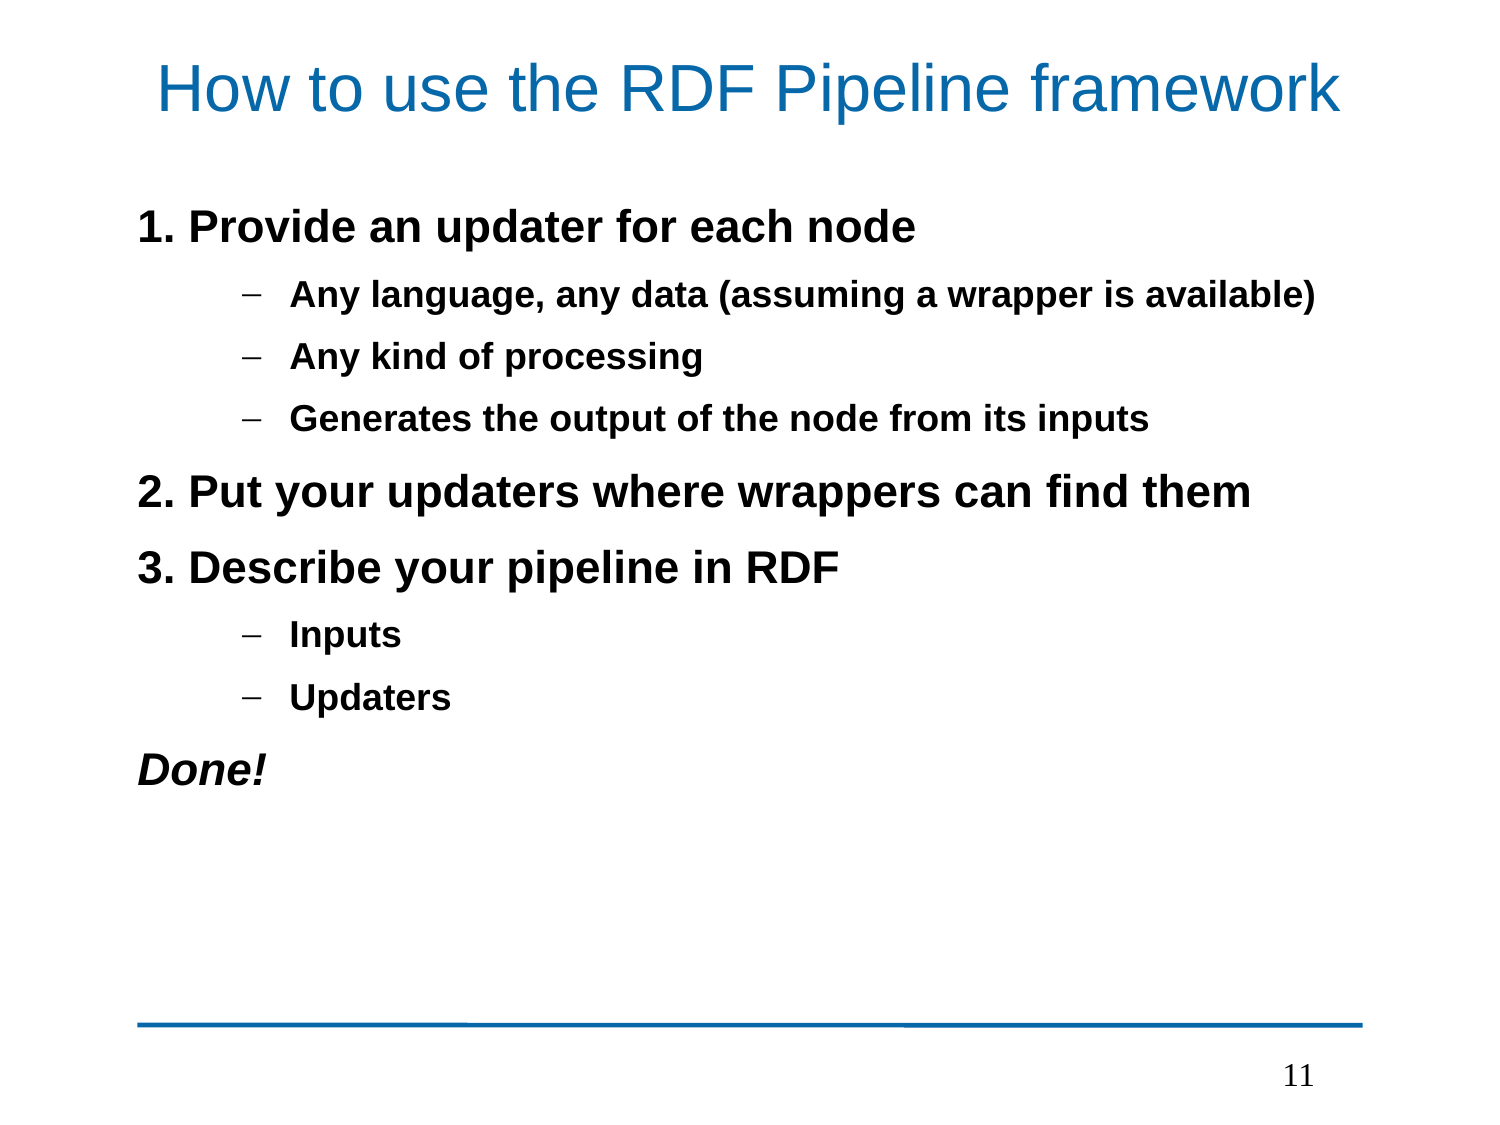

# How to use the RDF Pipeline framework
1. Provide an updater for each node
Any language, any data (assuming a wrapper is available)
Any kind of processing
Generates the output of the node from its inputs
2. Put your updaters where wrappers can find them
3. Describe your pipeline in RDF
Inputs
Updaters
Done!
11